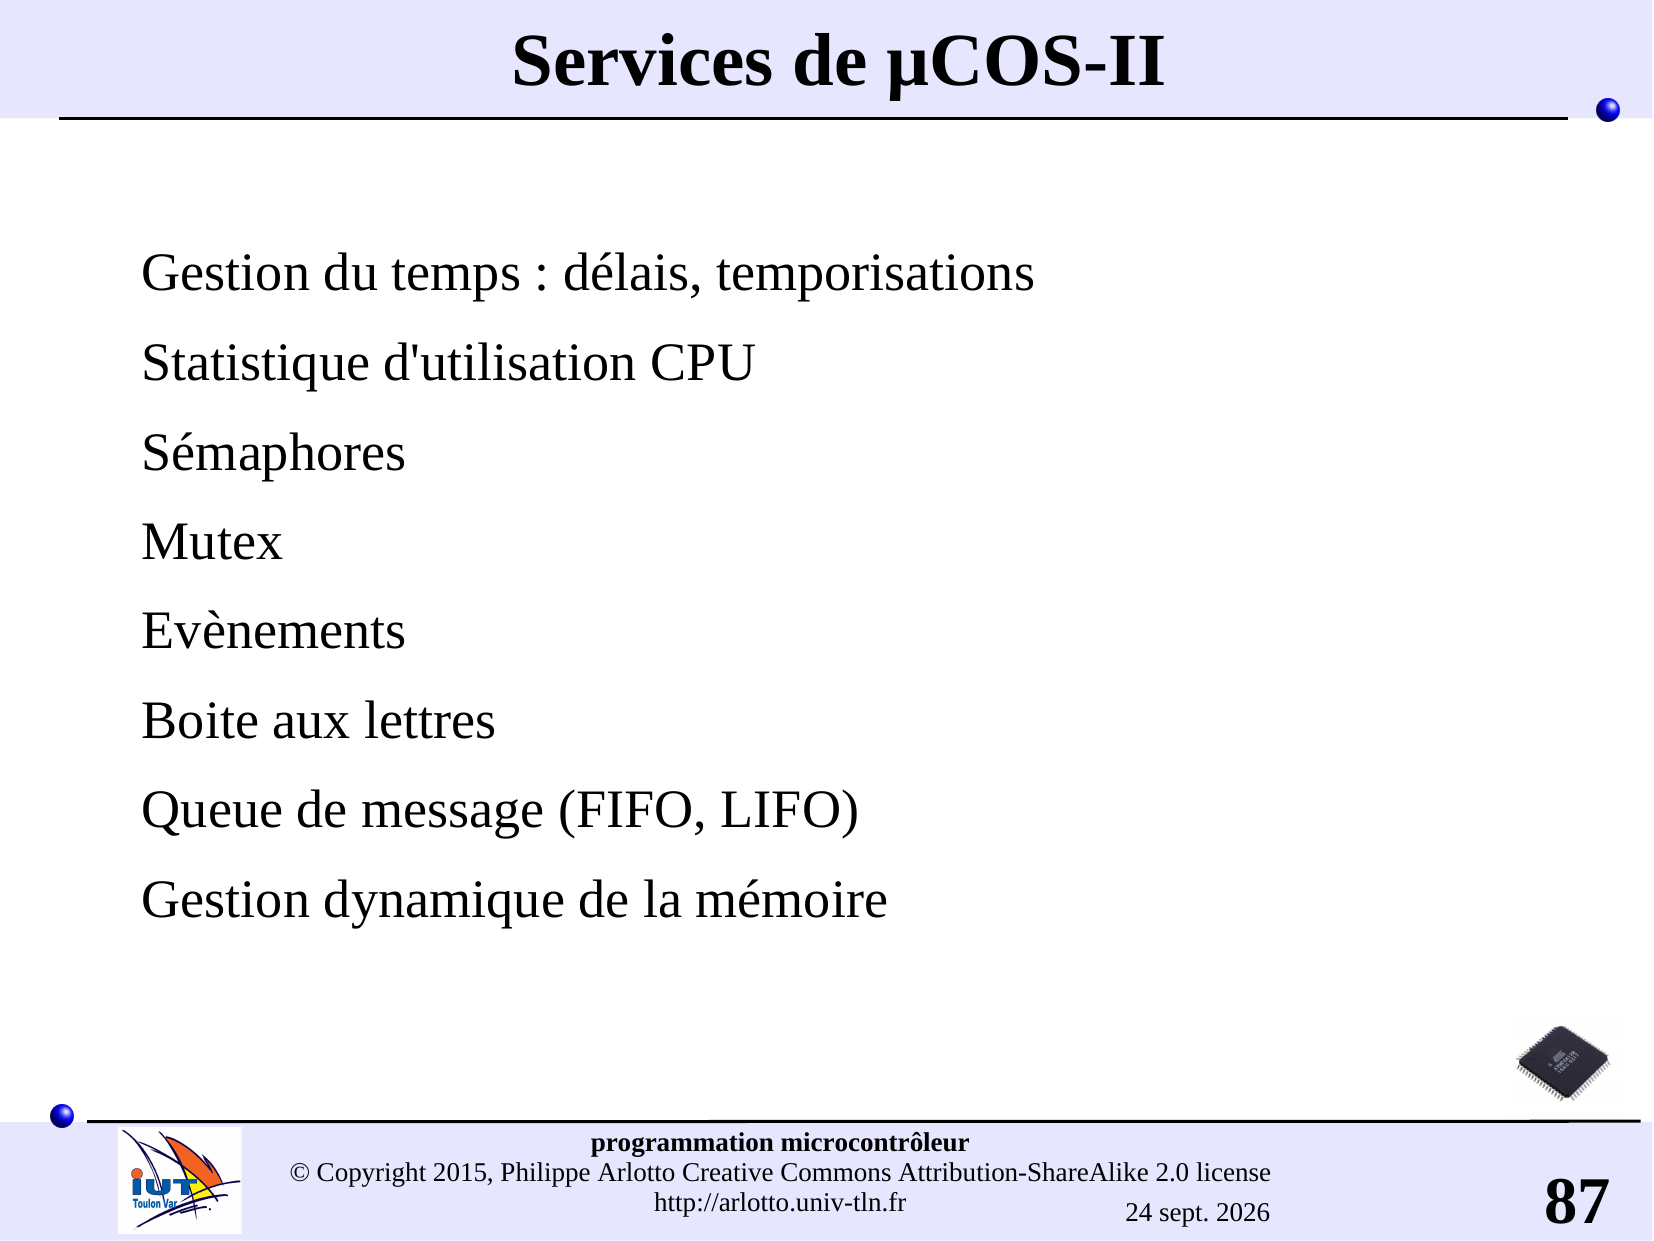

# Services de µCOS-II
Gestion du temps : délais, temporisations
Statistique d'utilisation CPU
Sémaphores
Mutex
Evènements
Boite aux lettres
Queue de message (FIFO, LIFO)
Gestion dynamique de la mémoire